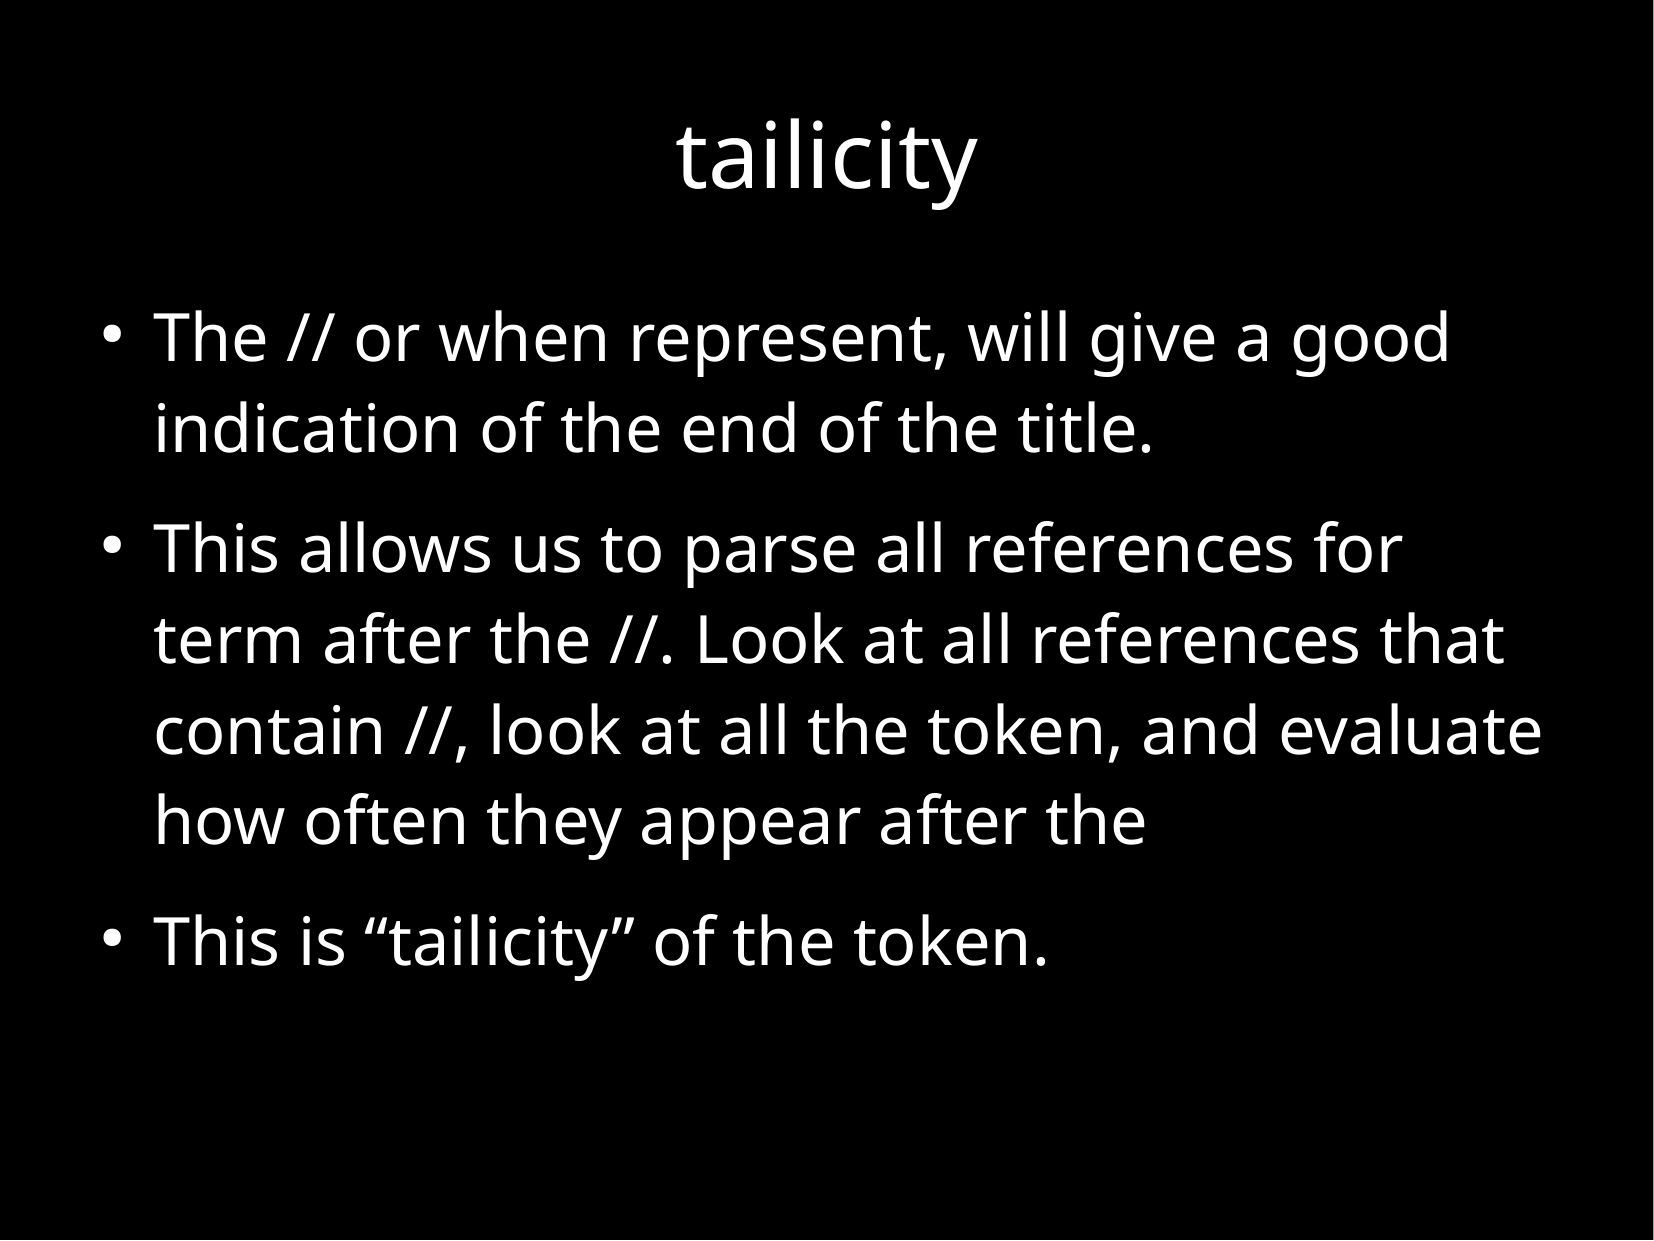

# tailicity
The // or when represent, will give a good indication of the end of the title.
This allows us to parse all references for term after the //. Look at all references that contain //, look at all the token, and evaluate how often they appear after the
This is “tailicity” of the token.